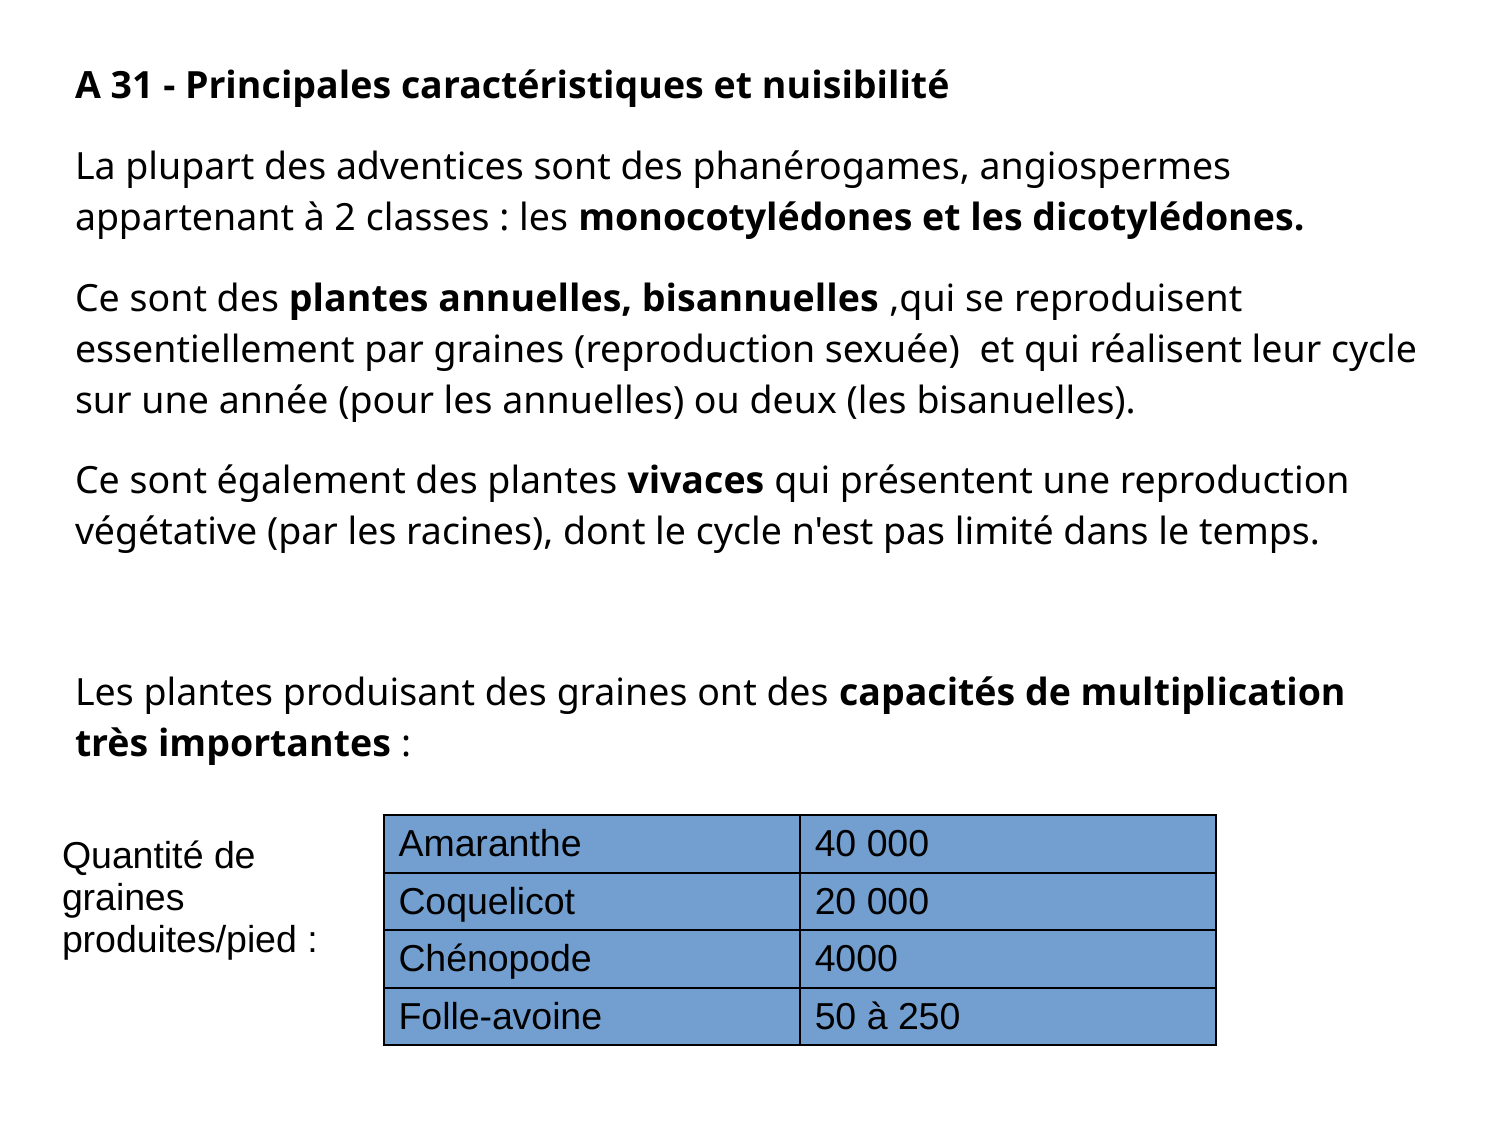

# A 31 - Principales caractéristiques et nuisibilité
La plupart des adventices sont des phanérogames, angiospermes appartenant à 2 classes : les monocotylédones et les dicotylédones.
Ce sont des plantes annuelles, bisannuelles ,qui se reproduisent essentiellement par graines (reproduction sexuée) et qui réalisent leur cycle sur une année (pour les annuelles) ou deux (les bisanuelles).
Ce sont également des plantes vivaces qui présentent une reproduction végétative (par les racines), dont le cycle n'est pas limité dans le temps.
Les plantes produisant des graines ont des capacités de multiplication très importantes :
| Amaranthe | 40 000 |
| --- | --- |
| Coquelicot | 20 000 |
| Chénopode | 4000 |
| Folle-avoine | 50 à 250 |
Quantité de graines produites/pied :